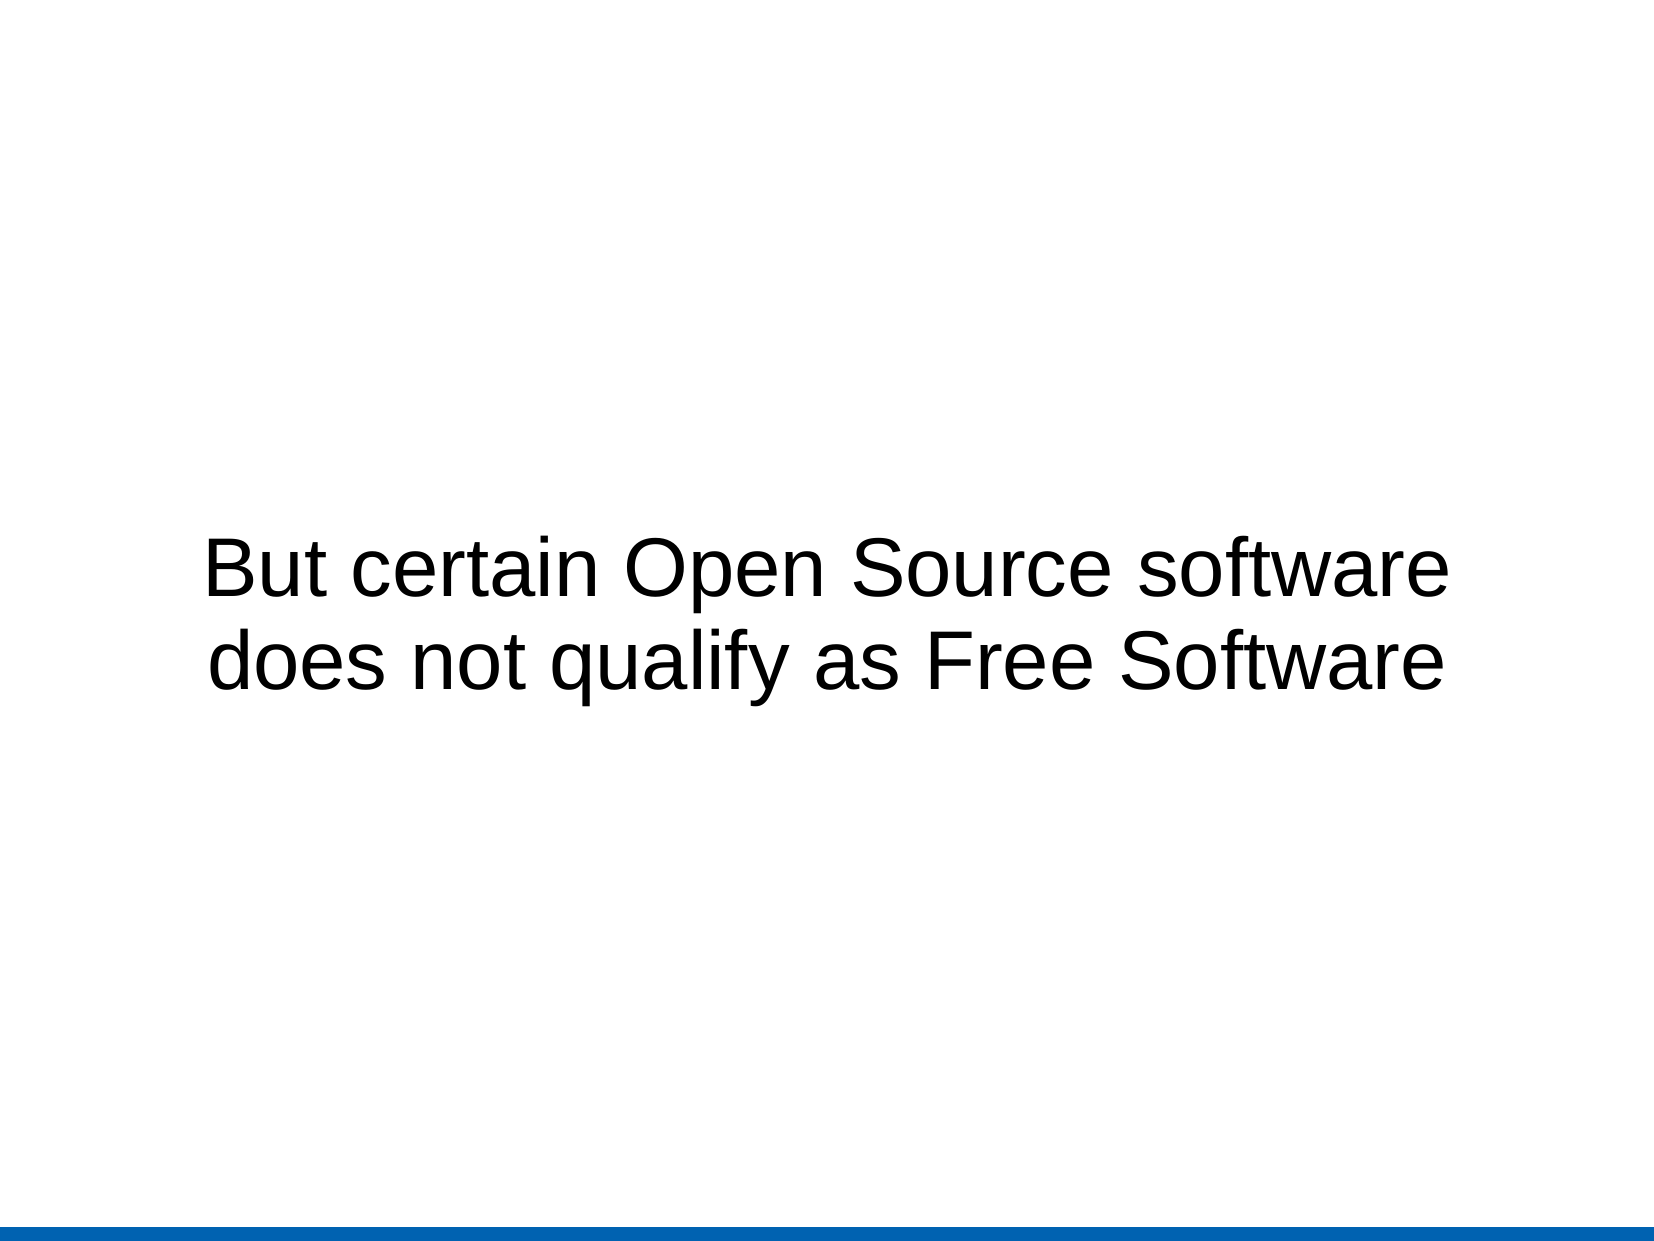

# But certain Open Source software does not qualify as Free Software